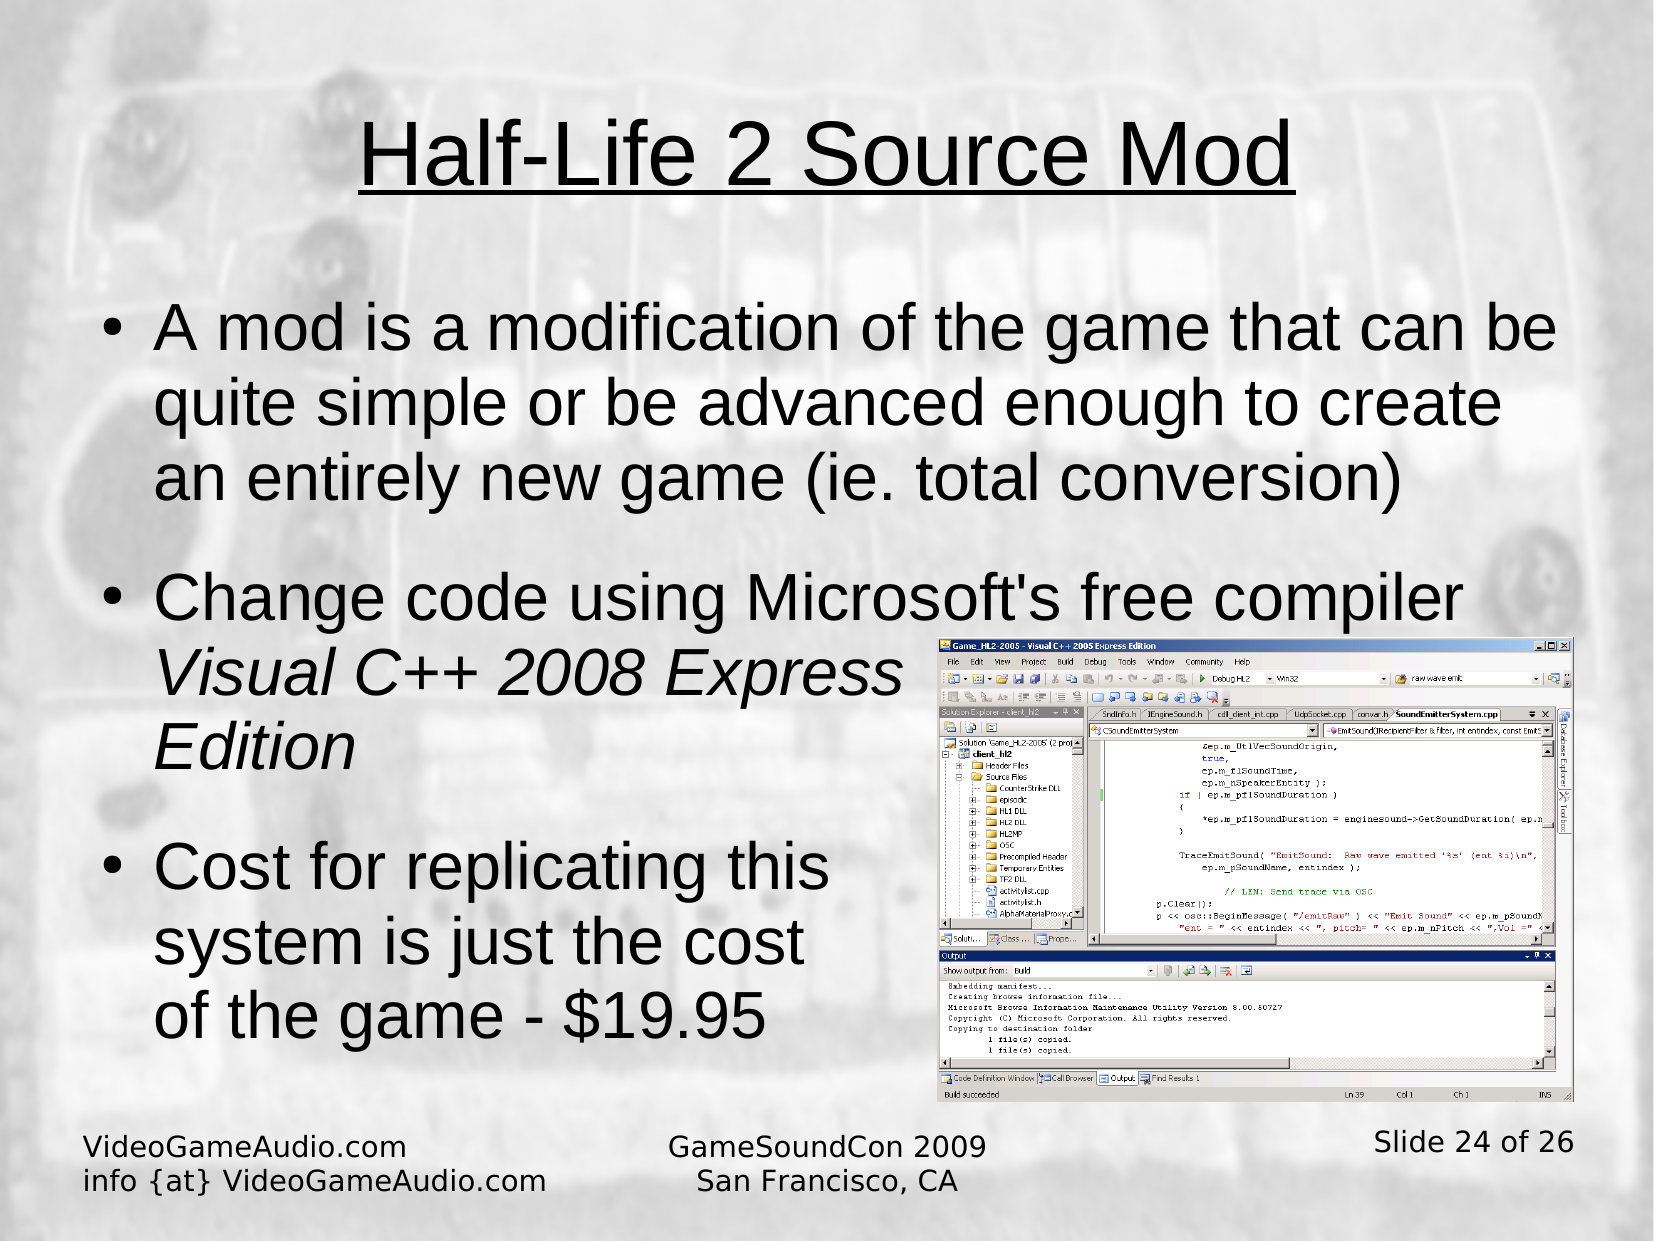

# Half-Life 2 Source Mod
A mod is a modification of the game that can be quite simple or be advanced enough to create an entirely new game (ie. total conversion)
Change code using Microsoft's free compiler Visual C++ 2008 Express Edition
Cost for replicating this system is just the cost of the game - $19.95
24